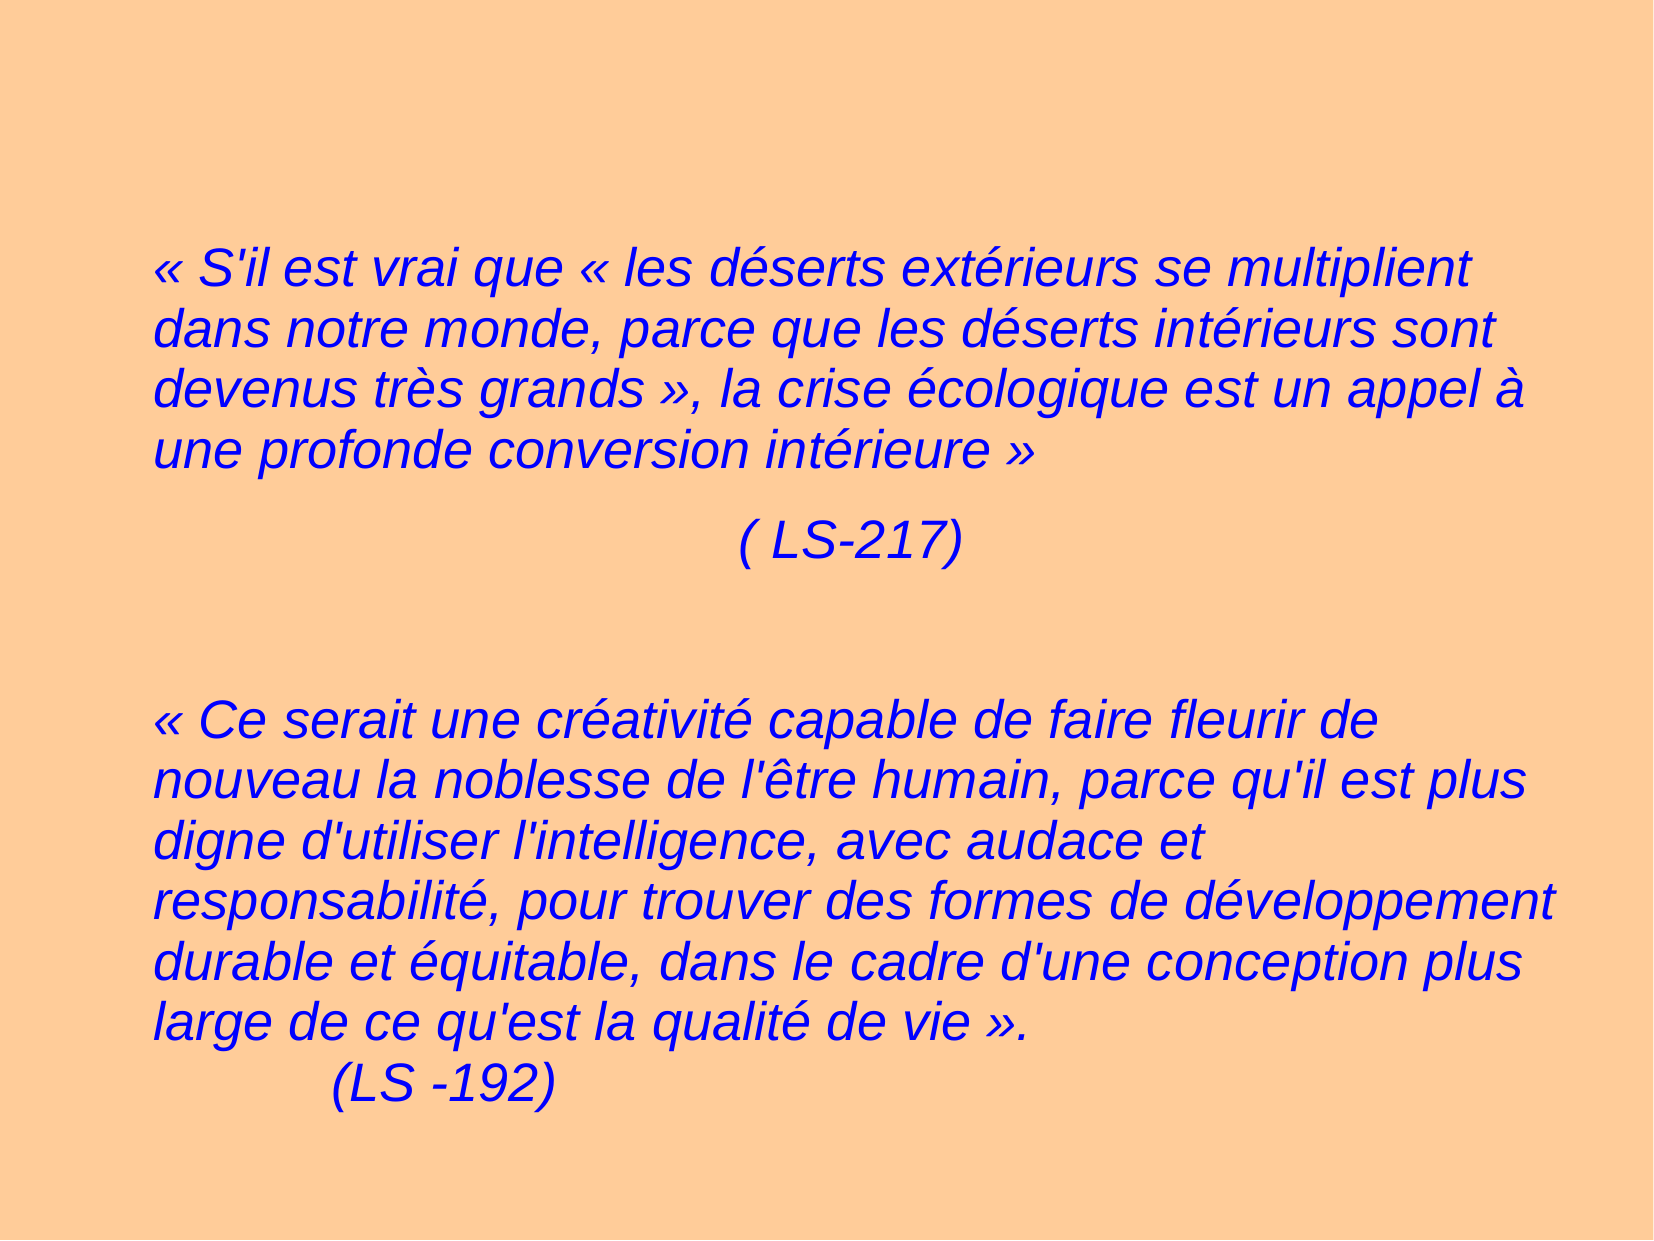

# « S'il est vrai que « les déserts extérieurs se multiplient dans notre monde, parce que les déserts intérieurs sont devenus très grands », la crise écologique est un appel à une profonde conversion intérieure »
 ( LS-217)
« Ce serait une créativité capable de faire fleurir de nouveau la noblesse de l'être humain, parce qu'il est plus digne d'utiliser l'intelligence, avec audace et responsabilité, pour trouver des formes de développement durable et équitable, dans le cadre d'une conception plus large de ce qu'est la qualité de vie ». 									 (LS -192)